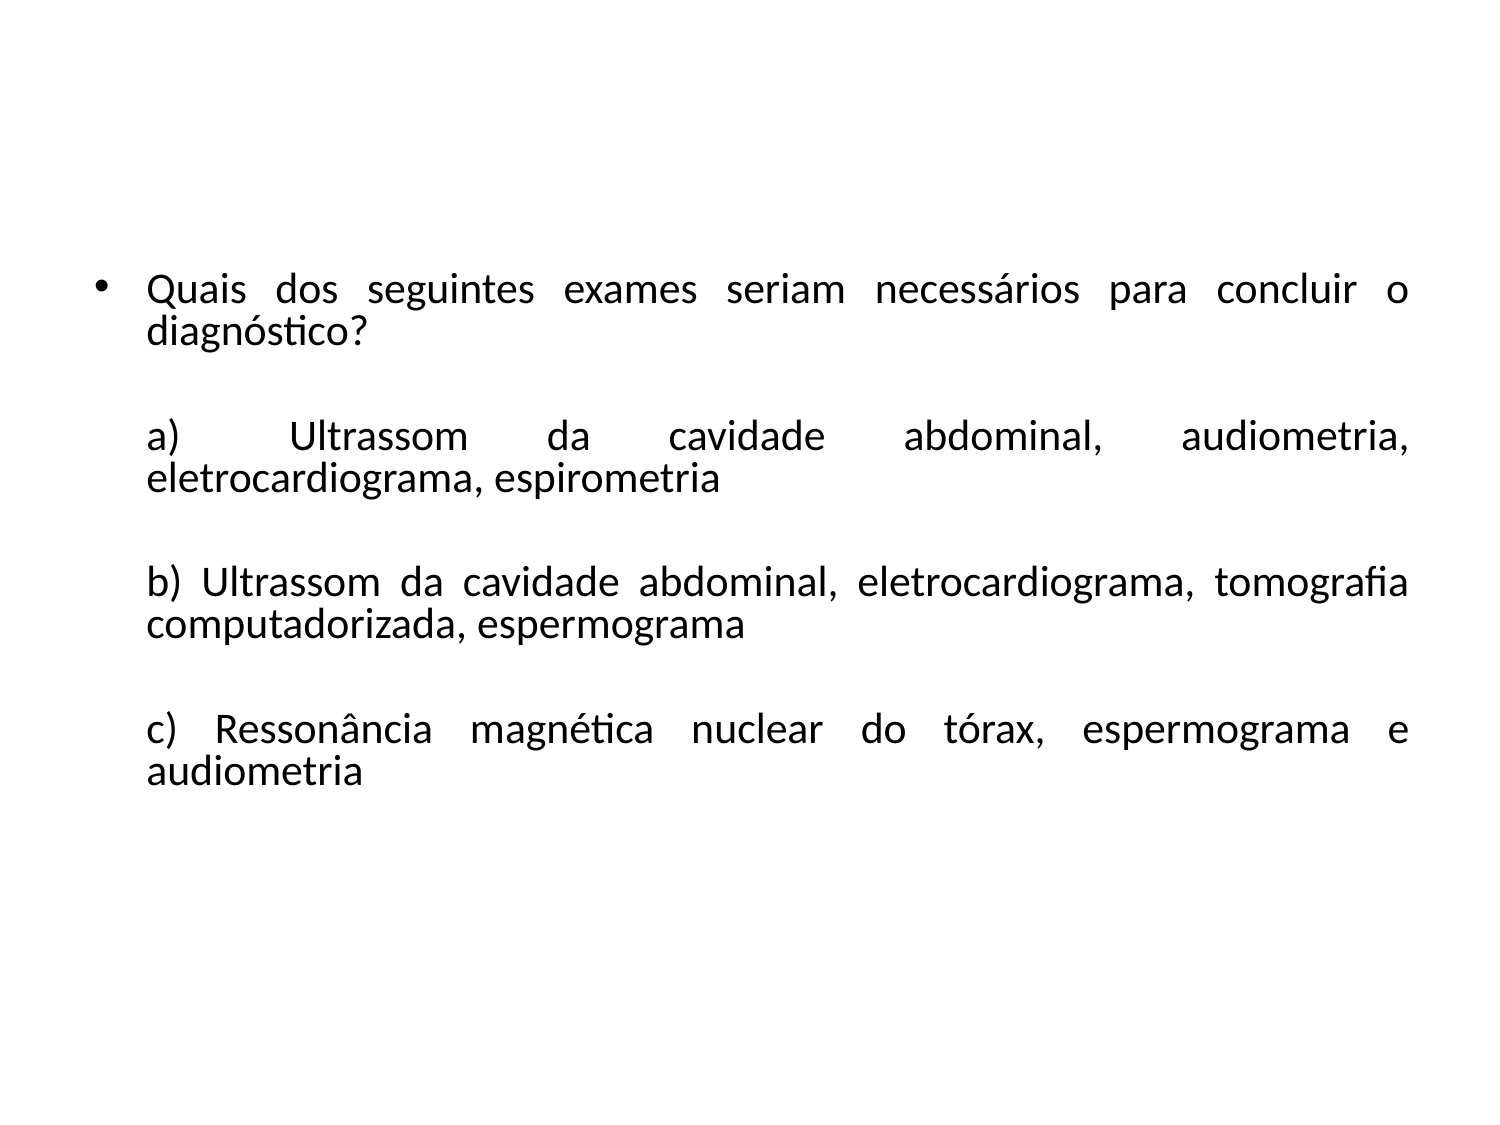

# Quais dos seguintes exames seriam necessários para concluir o diagnóstico?
	a) 	Ultrassom da cavidade abdominal, audiometria, eletrocardiograma, espirometria
	b) Ultrassom da cavidade abdominal, eletrocardiograma, tomografia computadorizada, espermograma
	c) Ressonância magnética nuclear do tórax, espermograma e audiometria